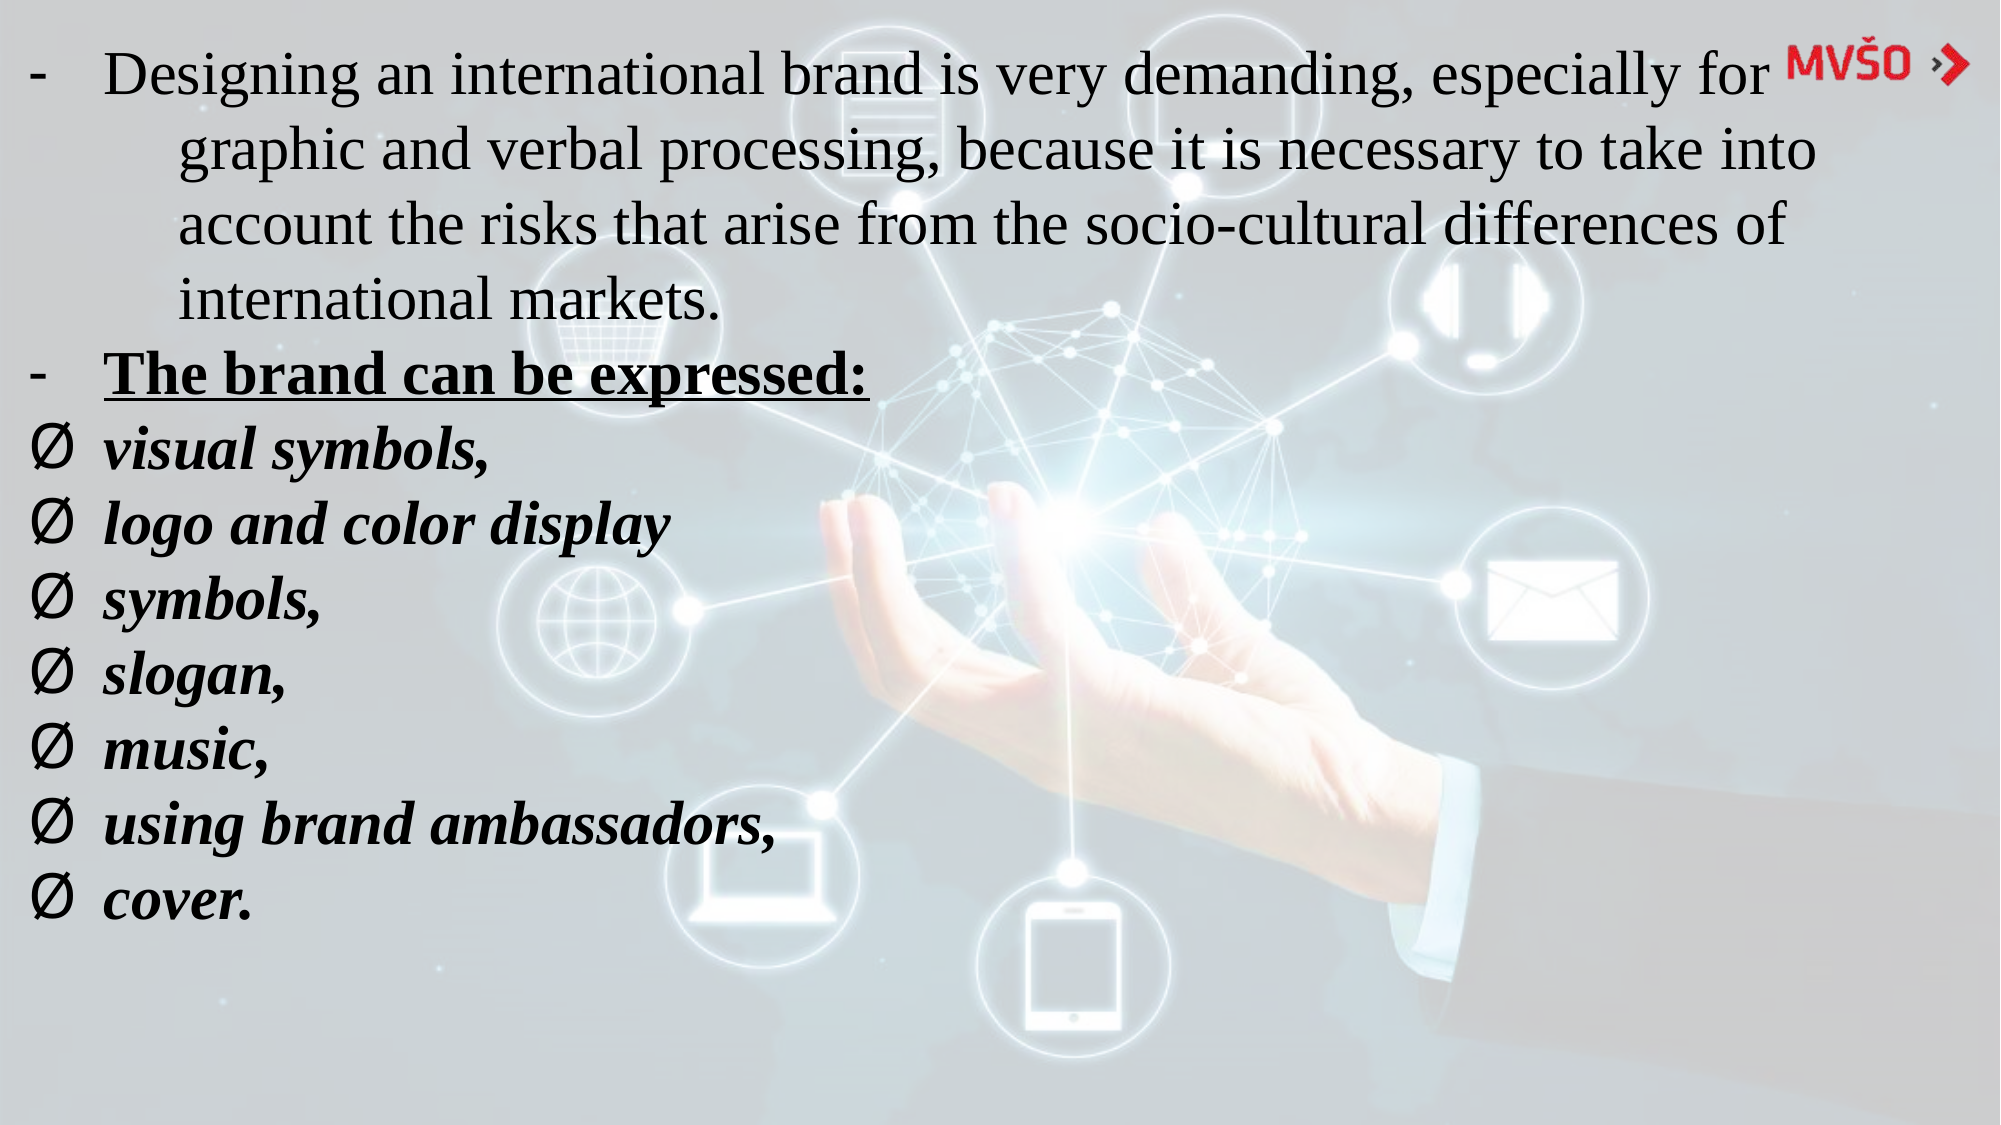

Designing an international brand is very demanding, especially for graphic and verbal processing, because it is necessary to take into account the risks that arise from the socio-cultural differences of international markets.
The brand can be expressed:
visual symbols,
logo and color display
symbols,
slogan,
music,
using brand ambassadors,
cover.